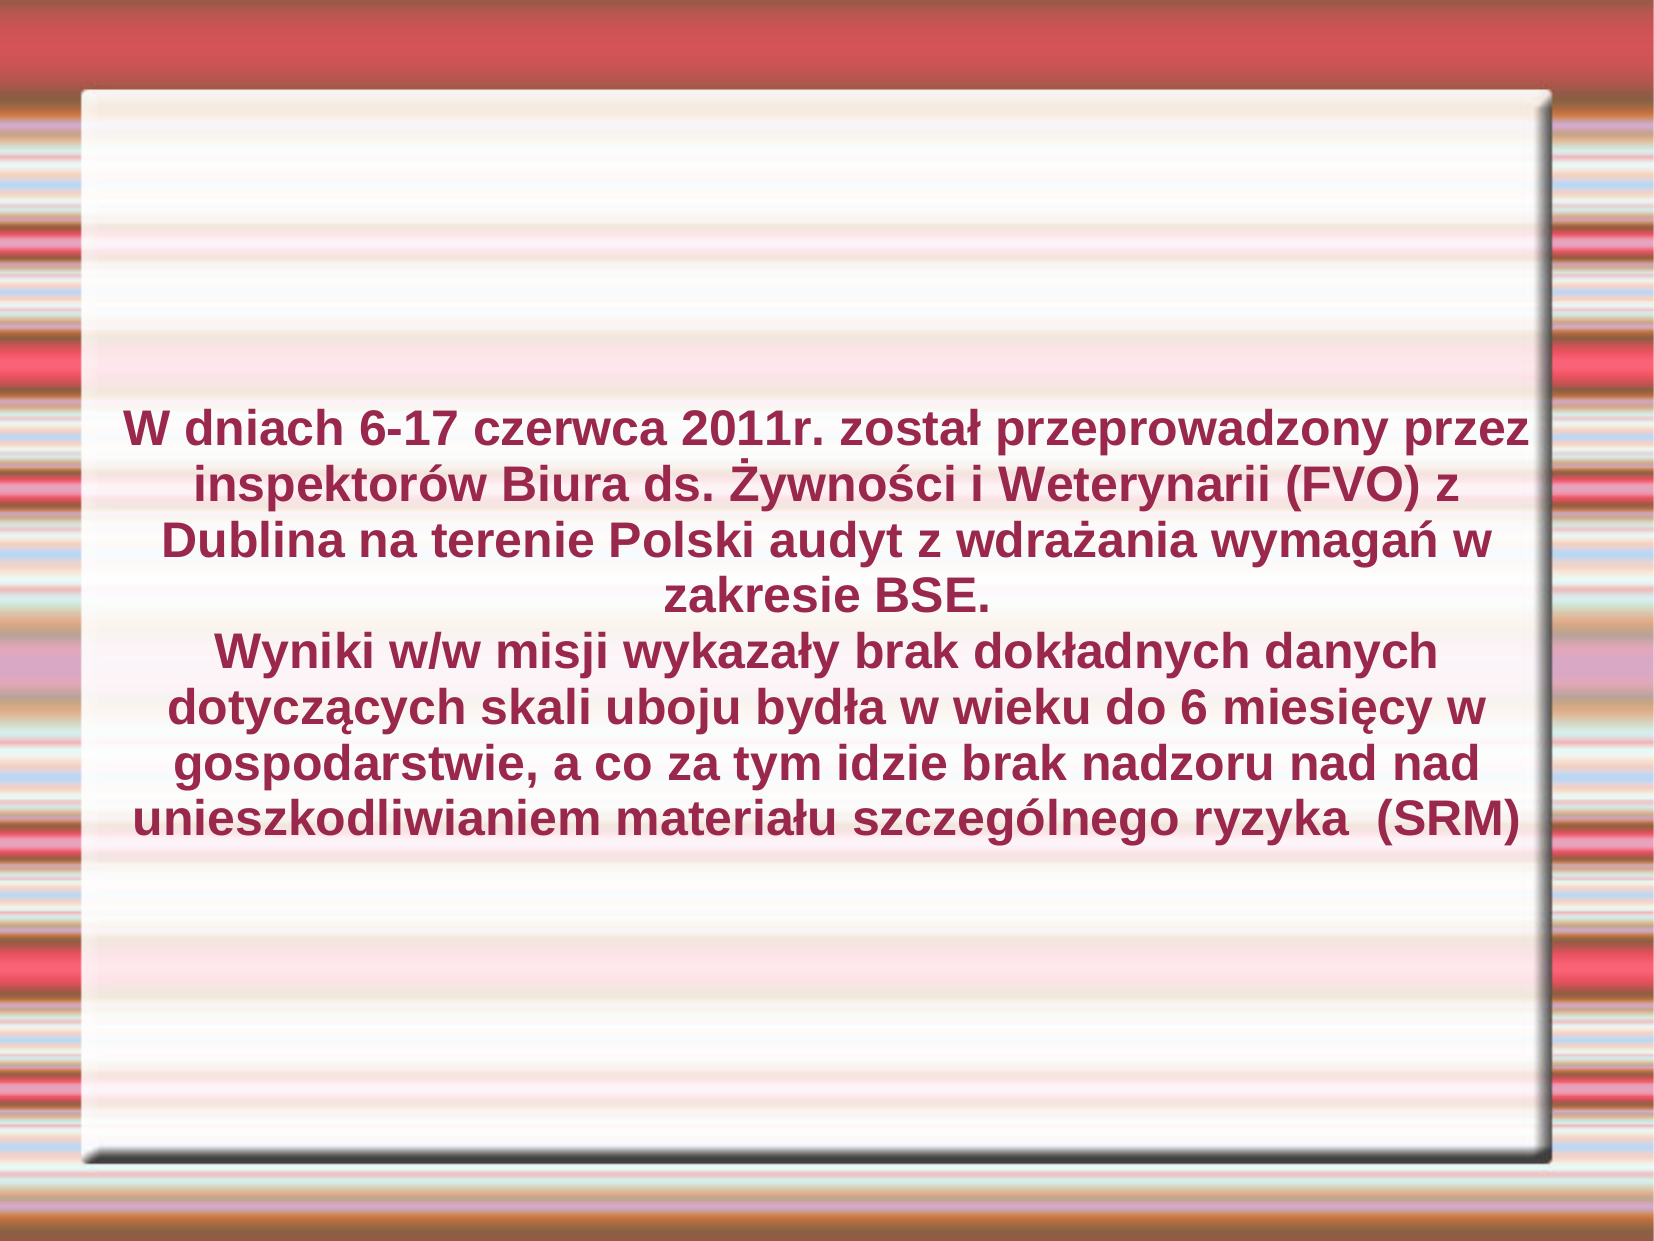

# W dniach 6-17 czerwca 2011r. został przeprowadzony przez inspektorów Biura ds. Żywności i Weterynarii (FVO) z Dublina na terenie Polski audyt z wdrażania wymagań w zakresie BSE.
Wyniki w/w misji wykazały brak dokładnych danych dotyczących skali uboju bydła w wieku do 6 miesięcy w gospodarstwie, a co za tym idzie brak nadzoru nad nad unieszkodliwianiem materiału szczególnego ryzyka (SRM)